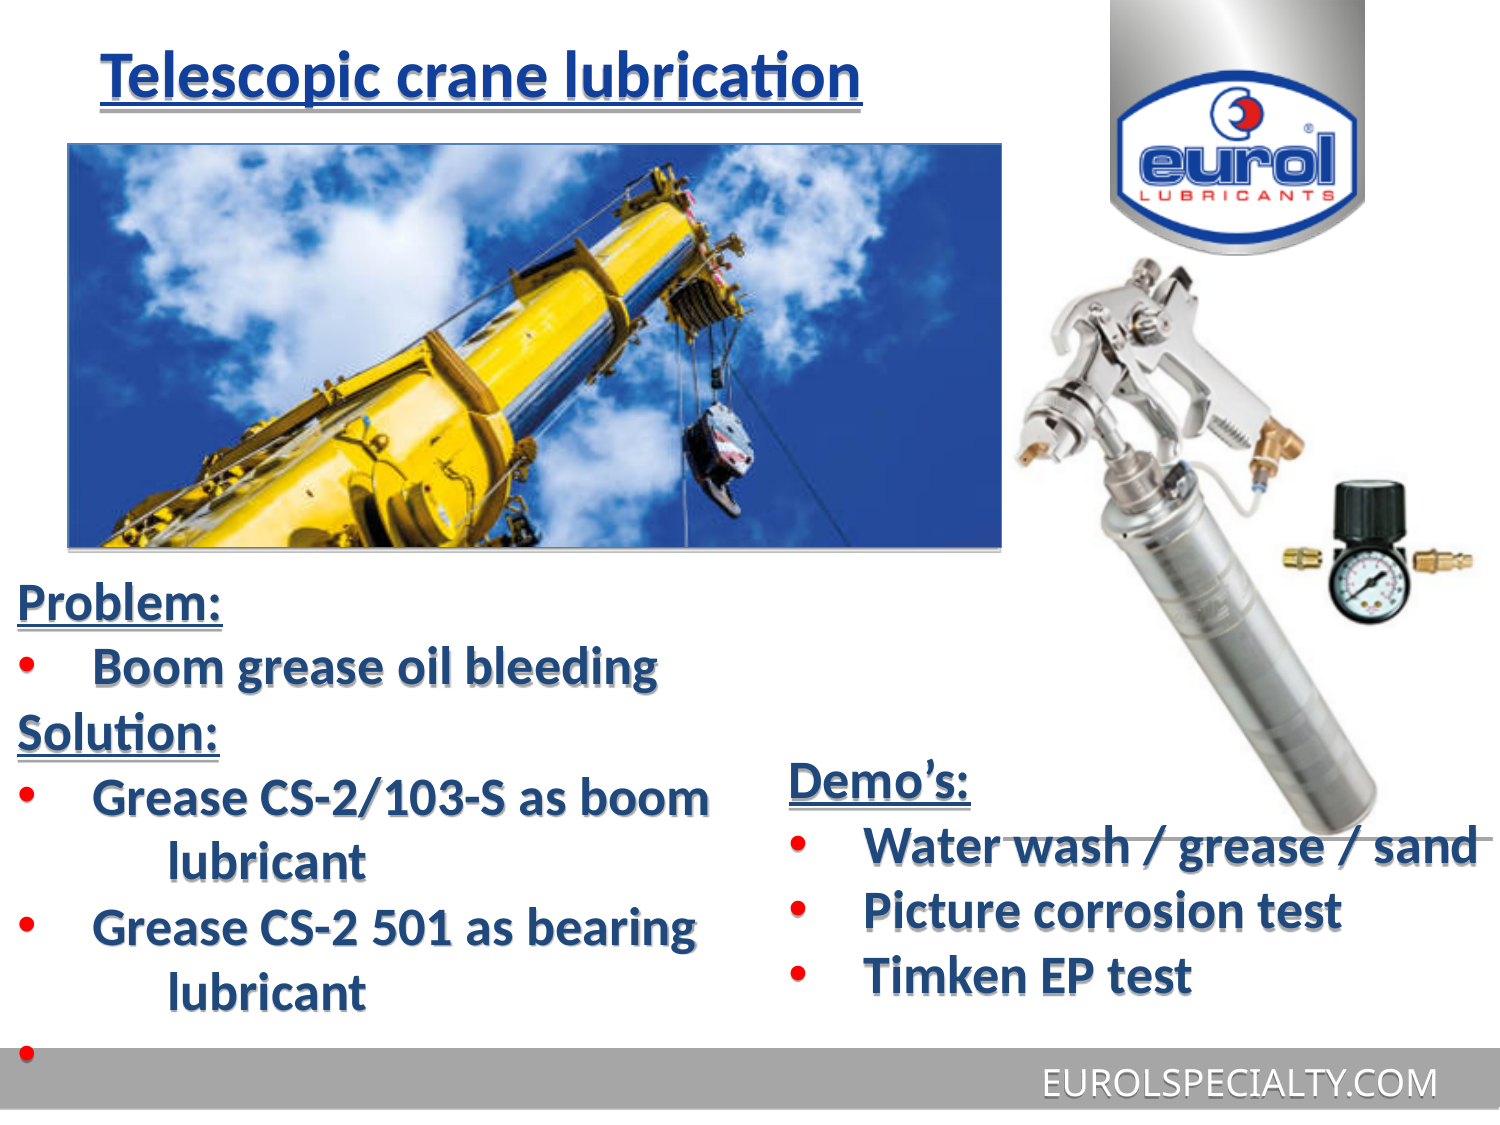

Telescopic crane lubrication
Problem:
Boom grease oil bleeding
Solution:
Grease CS-2/103-S as boom lubricant
Grease CS-2 501 as bearing lubricant
Demo’s:
Water wash / grease / sand
Picture corrosion test
Timken EP test